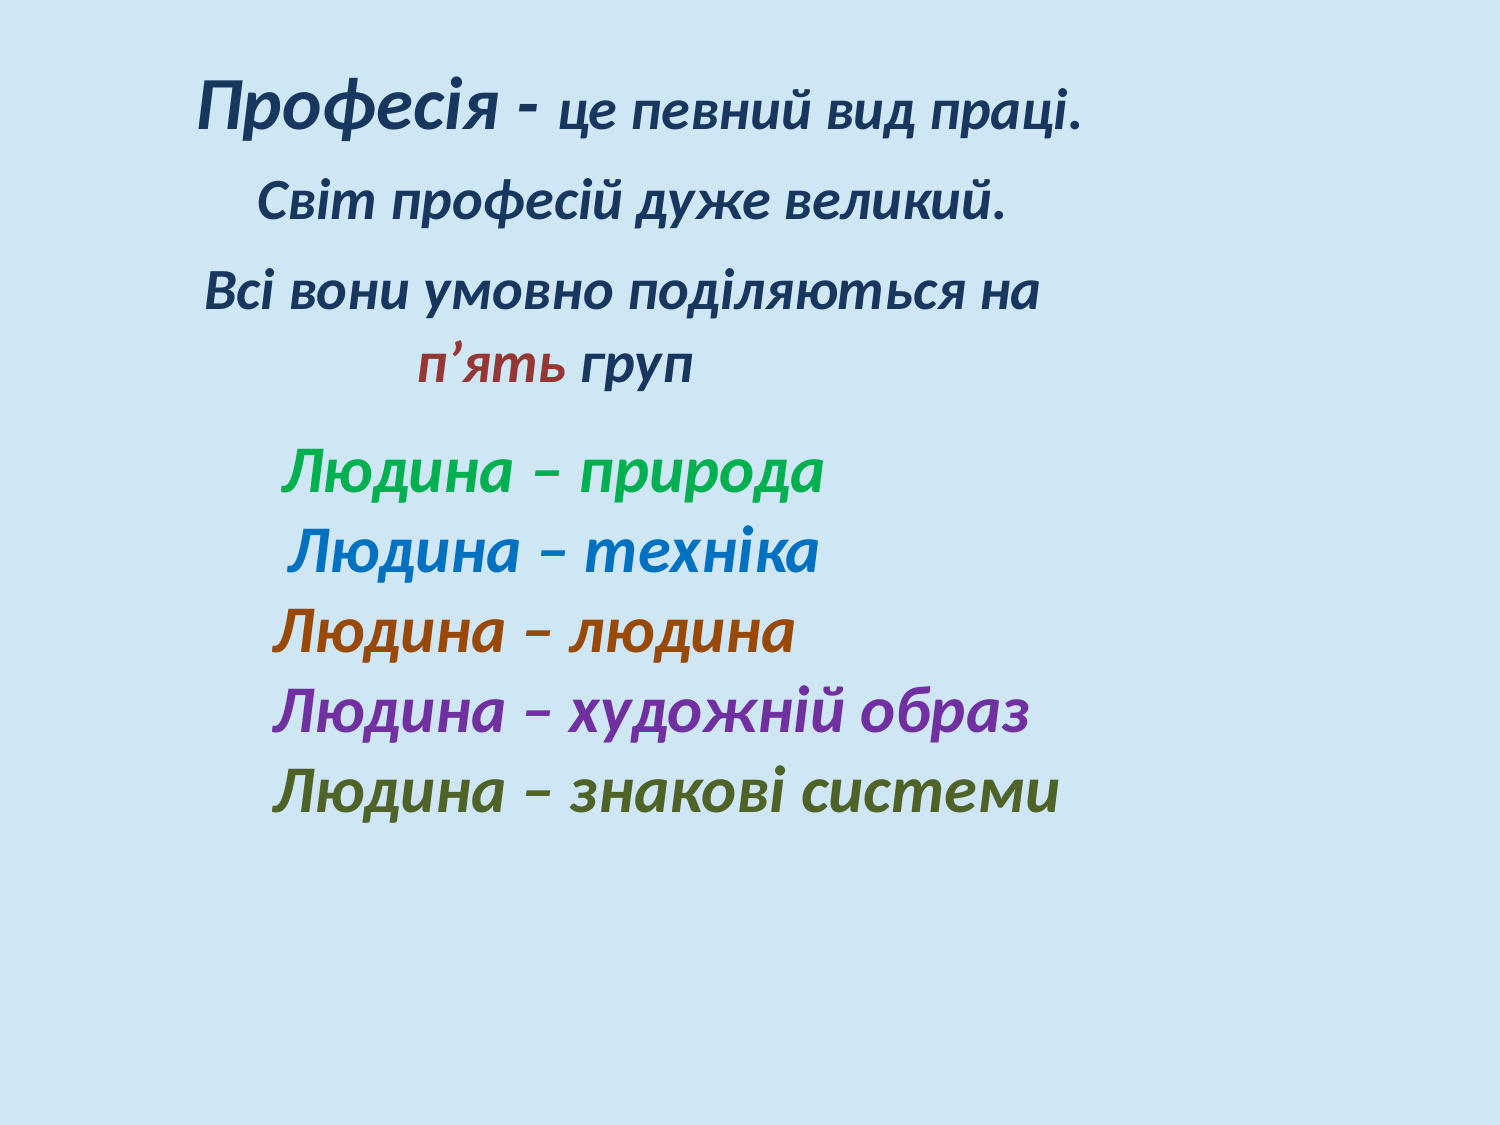

Професія - це певний вид праці.
 Світ професій дуже великий.
 Всі вони умовно поділяються на
 п’ять груп
 Людина – природа
 Людина – техніка
Людина – людина
Людина – художній образ
Людина – знакові системи